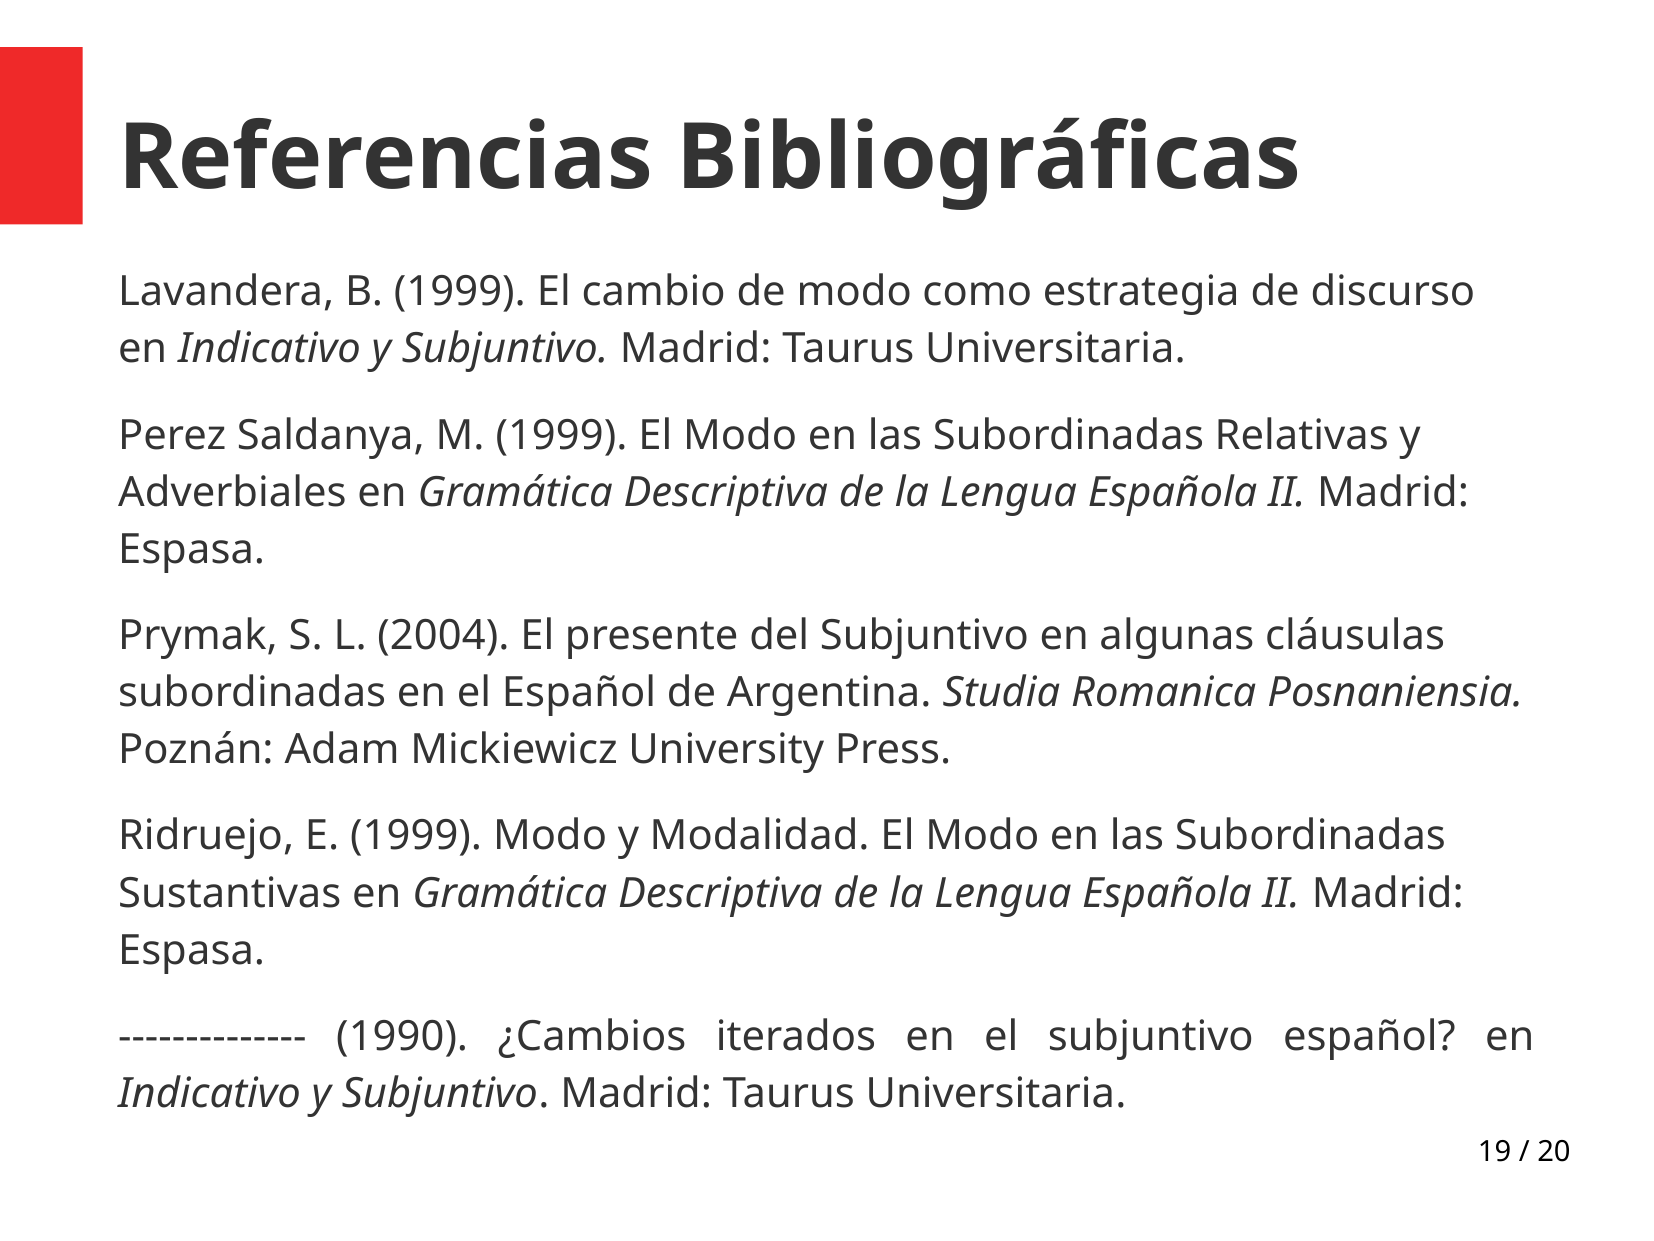

# Referencias Bibliográficas
Lavandera, B. (1999). El cambio de modo como estrategia de discurso en Indicativo y Subjuntivo. Madrid: Taurus Universitaria.
Perez Saldanya, M. (1999). El Modo en las Subordinadas Relativas y Adverbiales en Gramática Descriptiva de la Lengua Española II. Madrid: Espasa.
Prymak, S. L. (2004). El presente del Subjuntivo en algunas cláusulas subordinadas en el Español de Argentina. Studia Romanica Posnaniensia. Poznán: Adam Mickiewicz University Press.
Ridruejo, E. (1999). Modo y Modalidad. El Modo en las Subordinadas Sustantivas en Gramática Descriptiva de la Lengua Española II. Madrid: Espasa.
-------------- (1990). ¿Cambios iterados en el subjuntivo español? en Indicativo y Subjuntivo. Madrid: Taurus Universitaria.
19